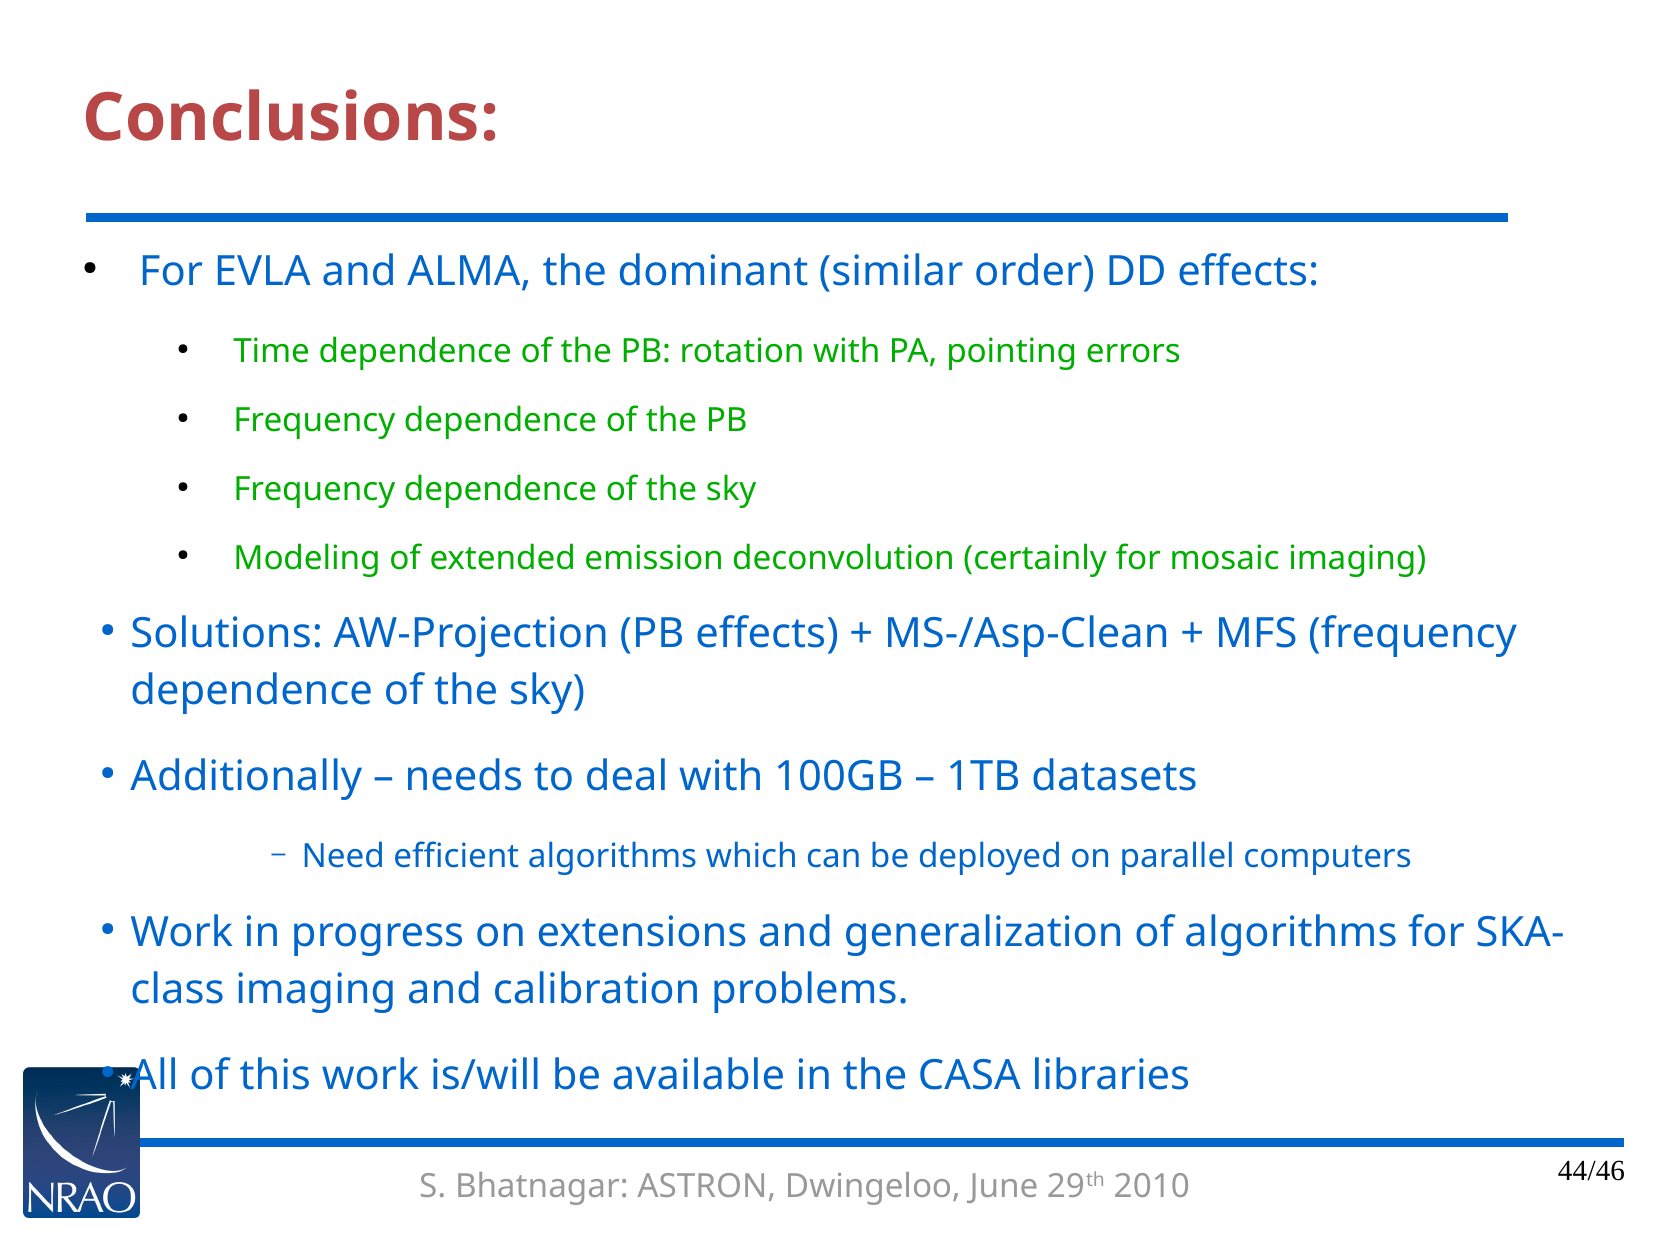

# Conclusions:
For EVLA and ALMA, the dominant (similar order) DD effects:
Time dependence of the PB: rotation with PA, pointing errors
Frequency dependence of the PB
Frequency dependence of the sky
Modeling of extended emission deconvolution (certainly for mosaic imaging)
Solutions: AW-Projection (PB effects) + MS-/Asp-Clean + MFS (frequency dependence of the sky)
Additionally – needs to deal with 100GB – 1TB datasets
Need efficient algorithms which can be deployed on parallel computers
Work in progress on extensions and generalization of algorithms for SKA-class imaging and calibration problems.
All of this work is/will be available in the CASA libraries
44